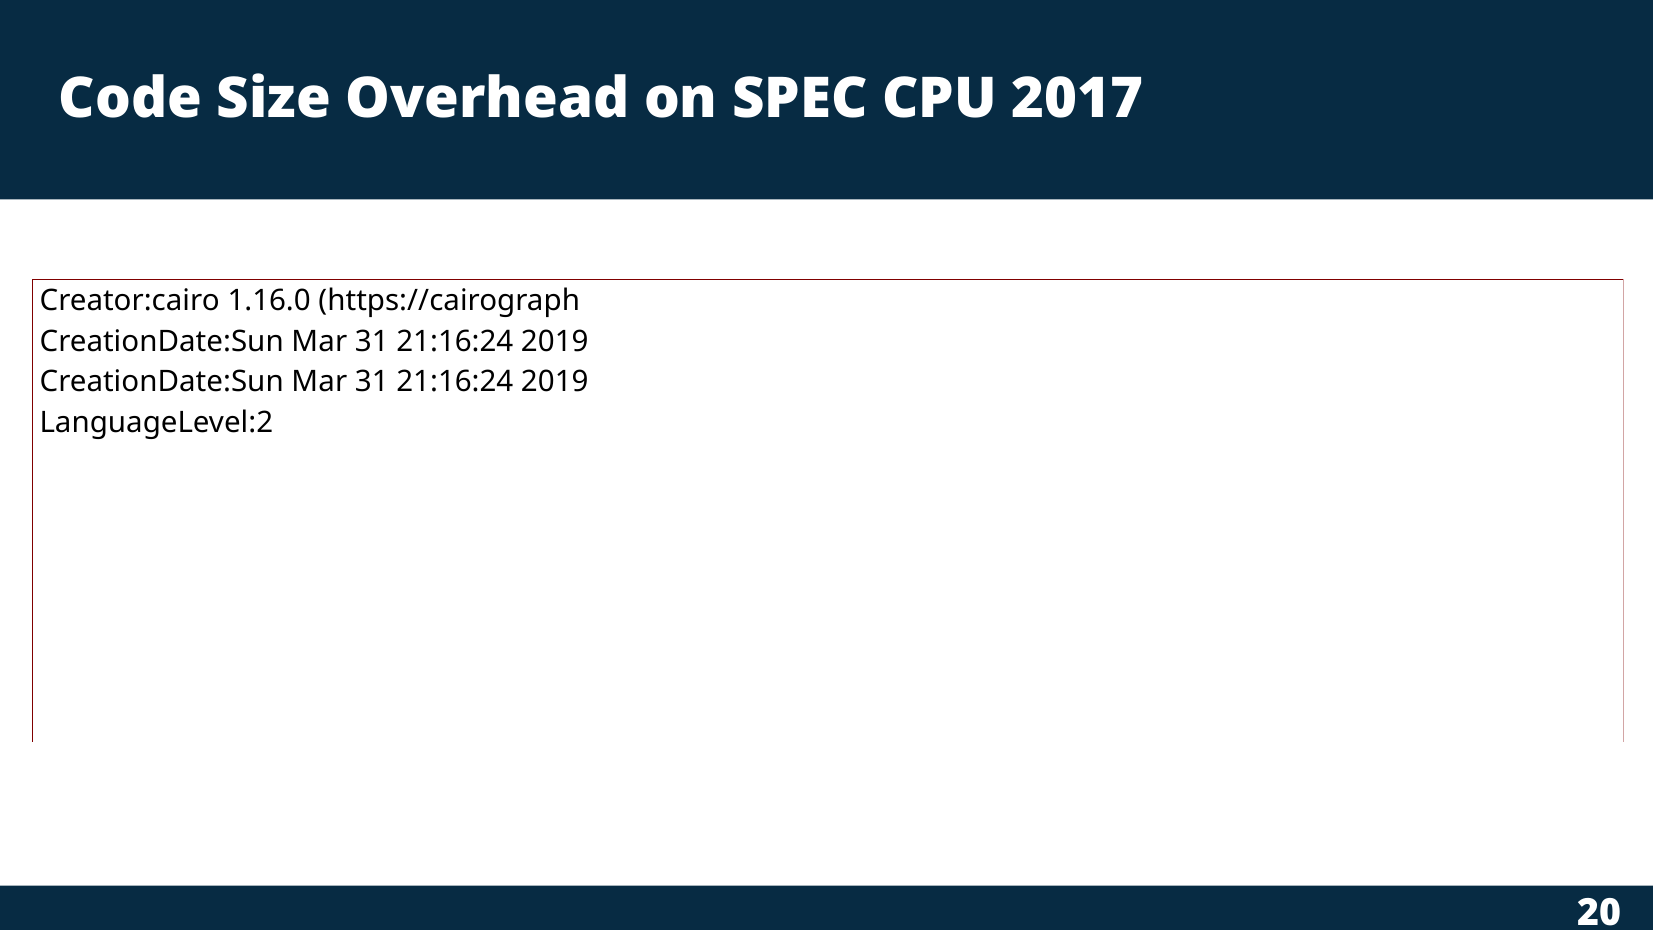

# Code Size Overhead on SPEC CPU 2017